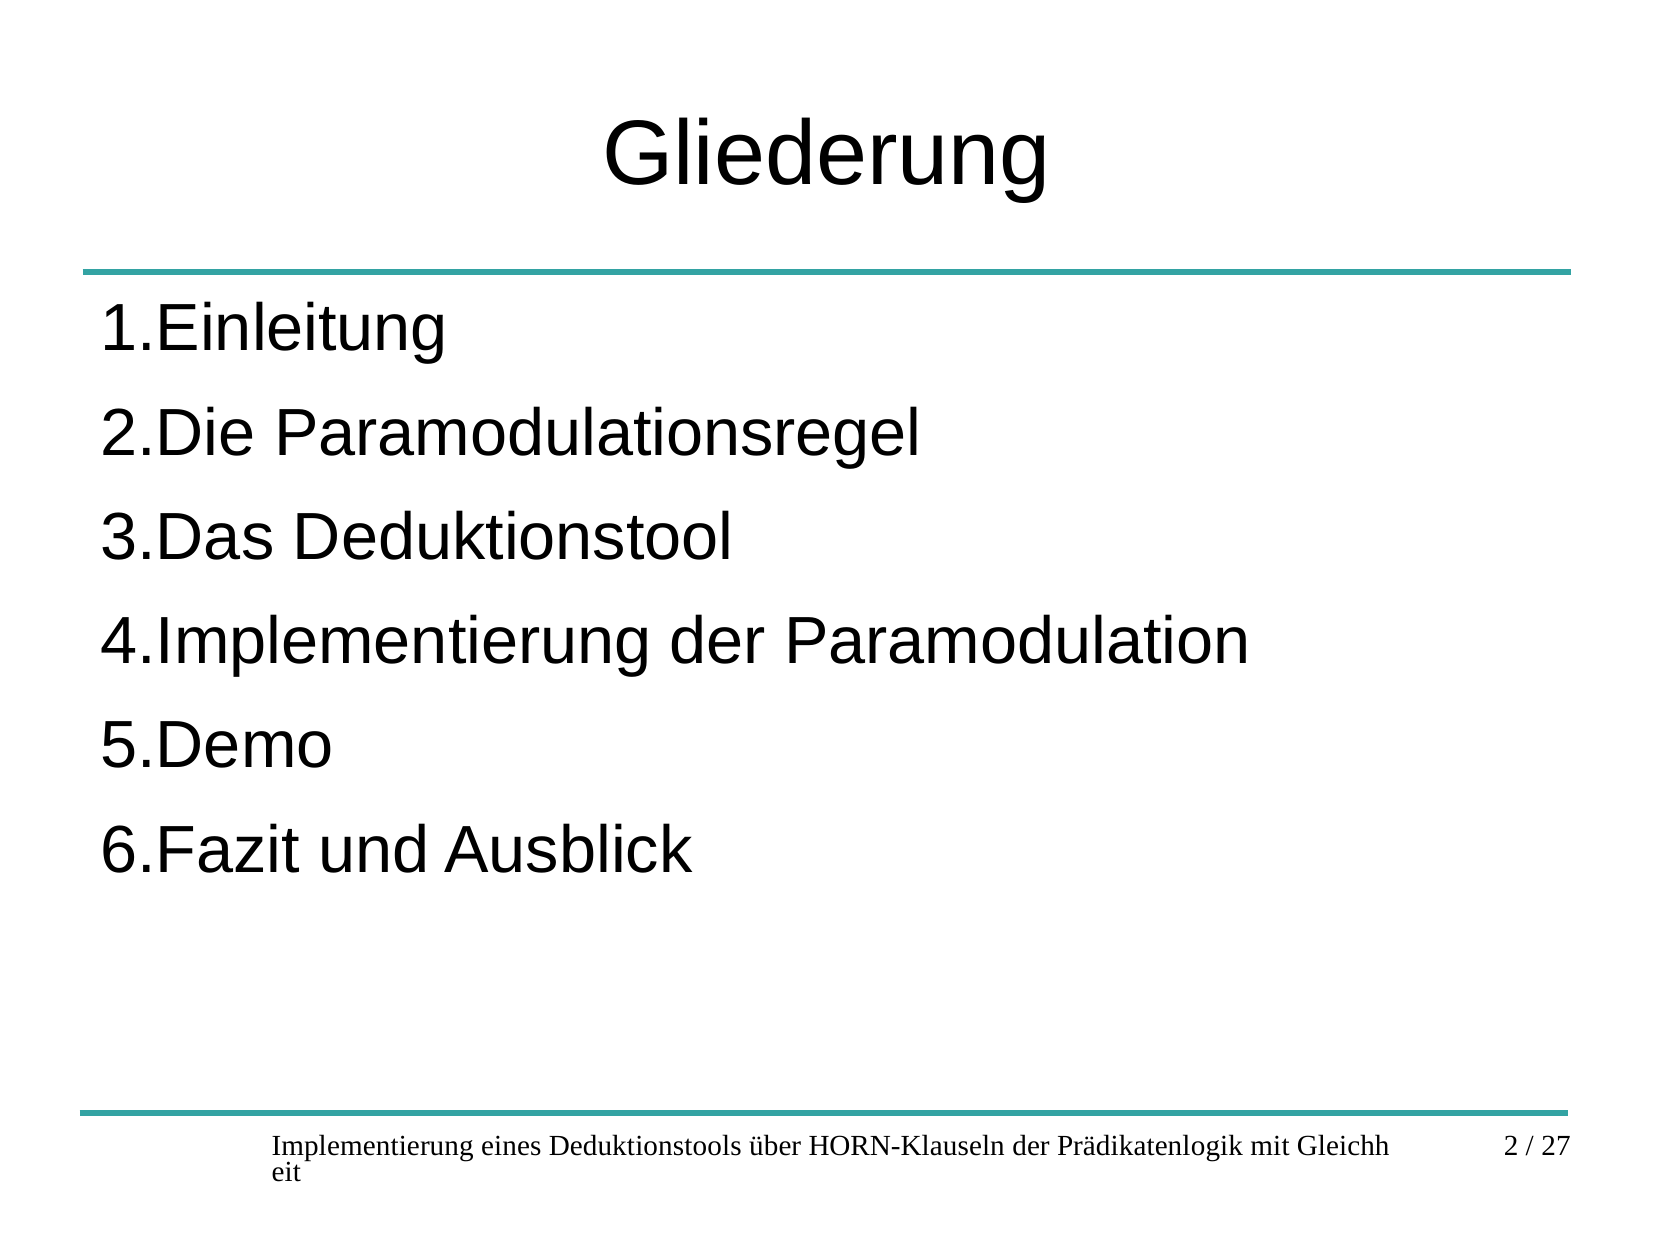

# Gliederung
Einleitung
Die Paramodulationsregel
Das Deduktionstool
Implementierung der Paramodulation
Demo
Fazit und Ausblick
Implementierung eines Deduktionstools über HORN-Klauseln der Prädikatenlogik mit Gleichheit
2